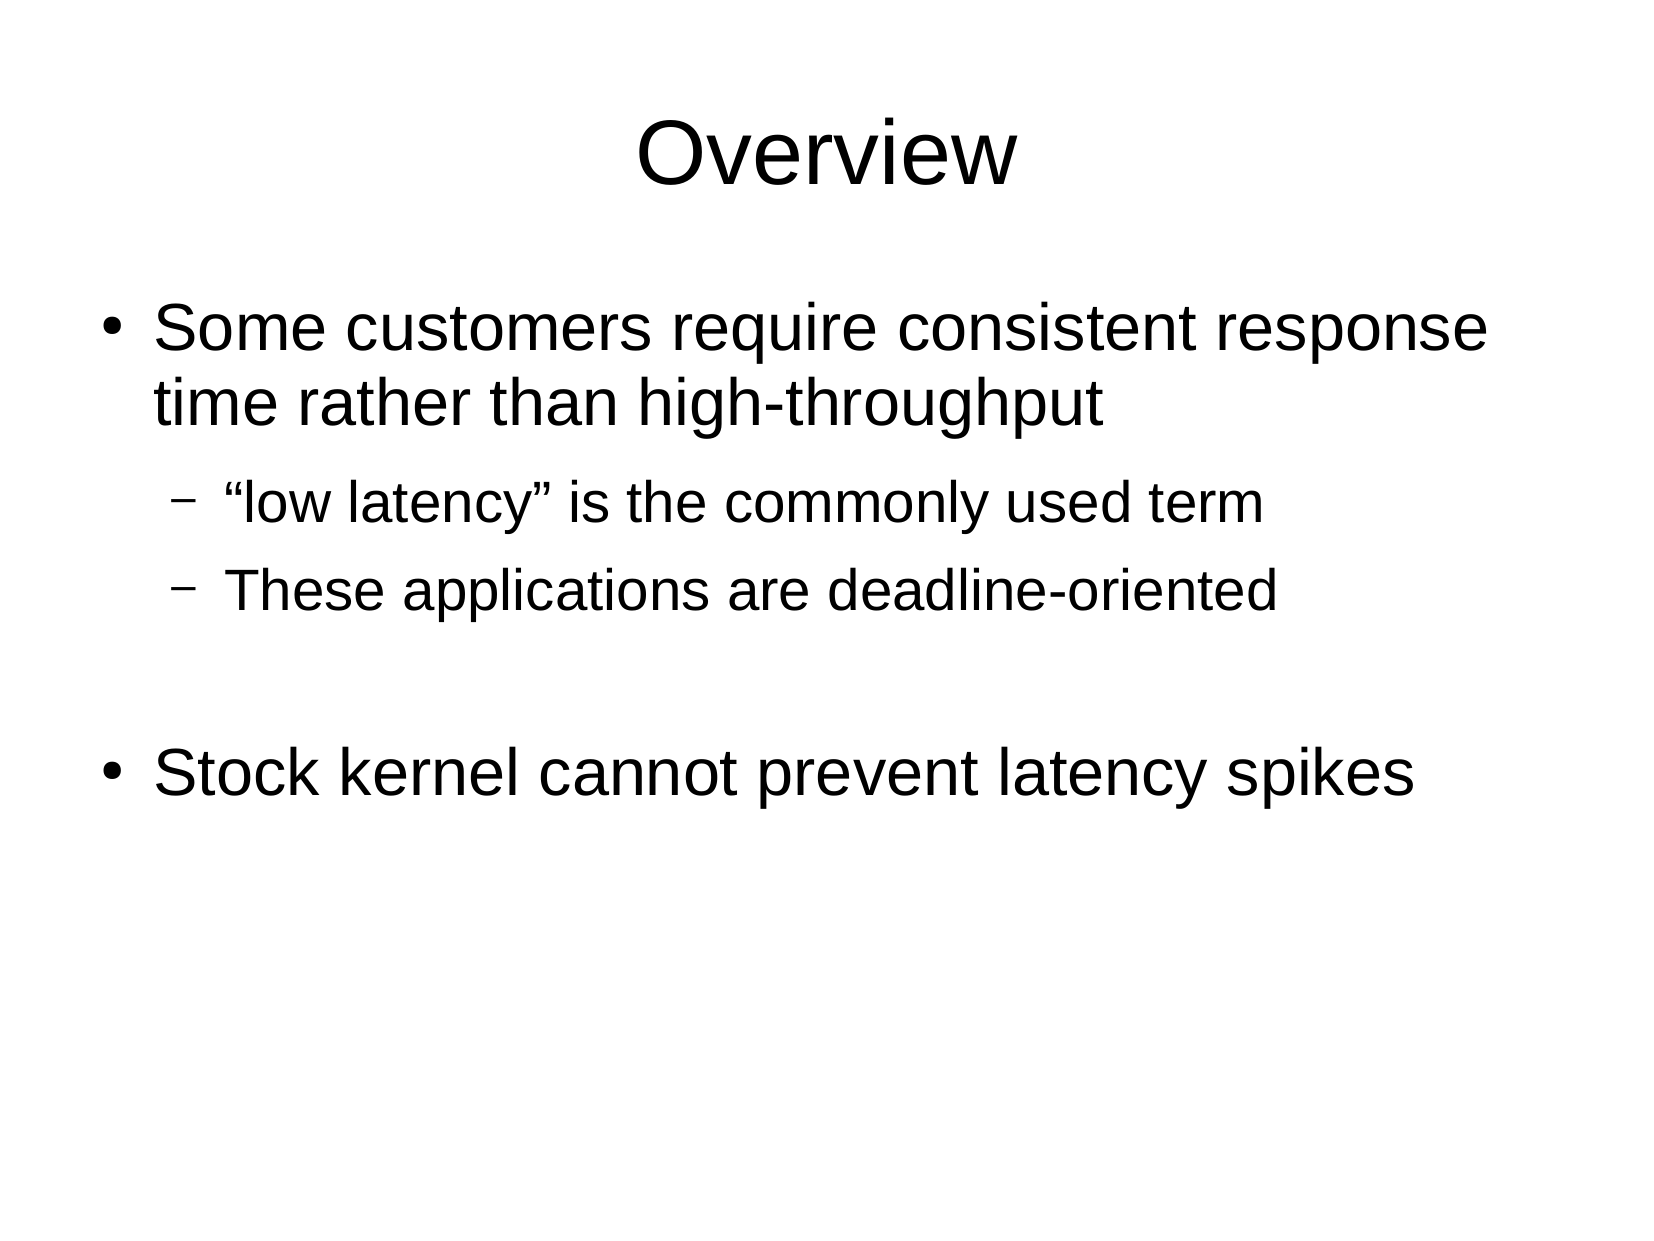

# Overview
Some customers require consistent response time rather than high-throughput
“low latency” is the commonly used term
These applications are deadline-oriented
Stock kernel cannot prevent latency spikes